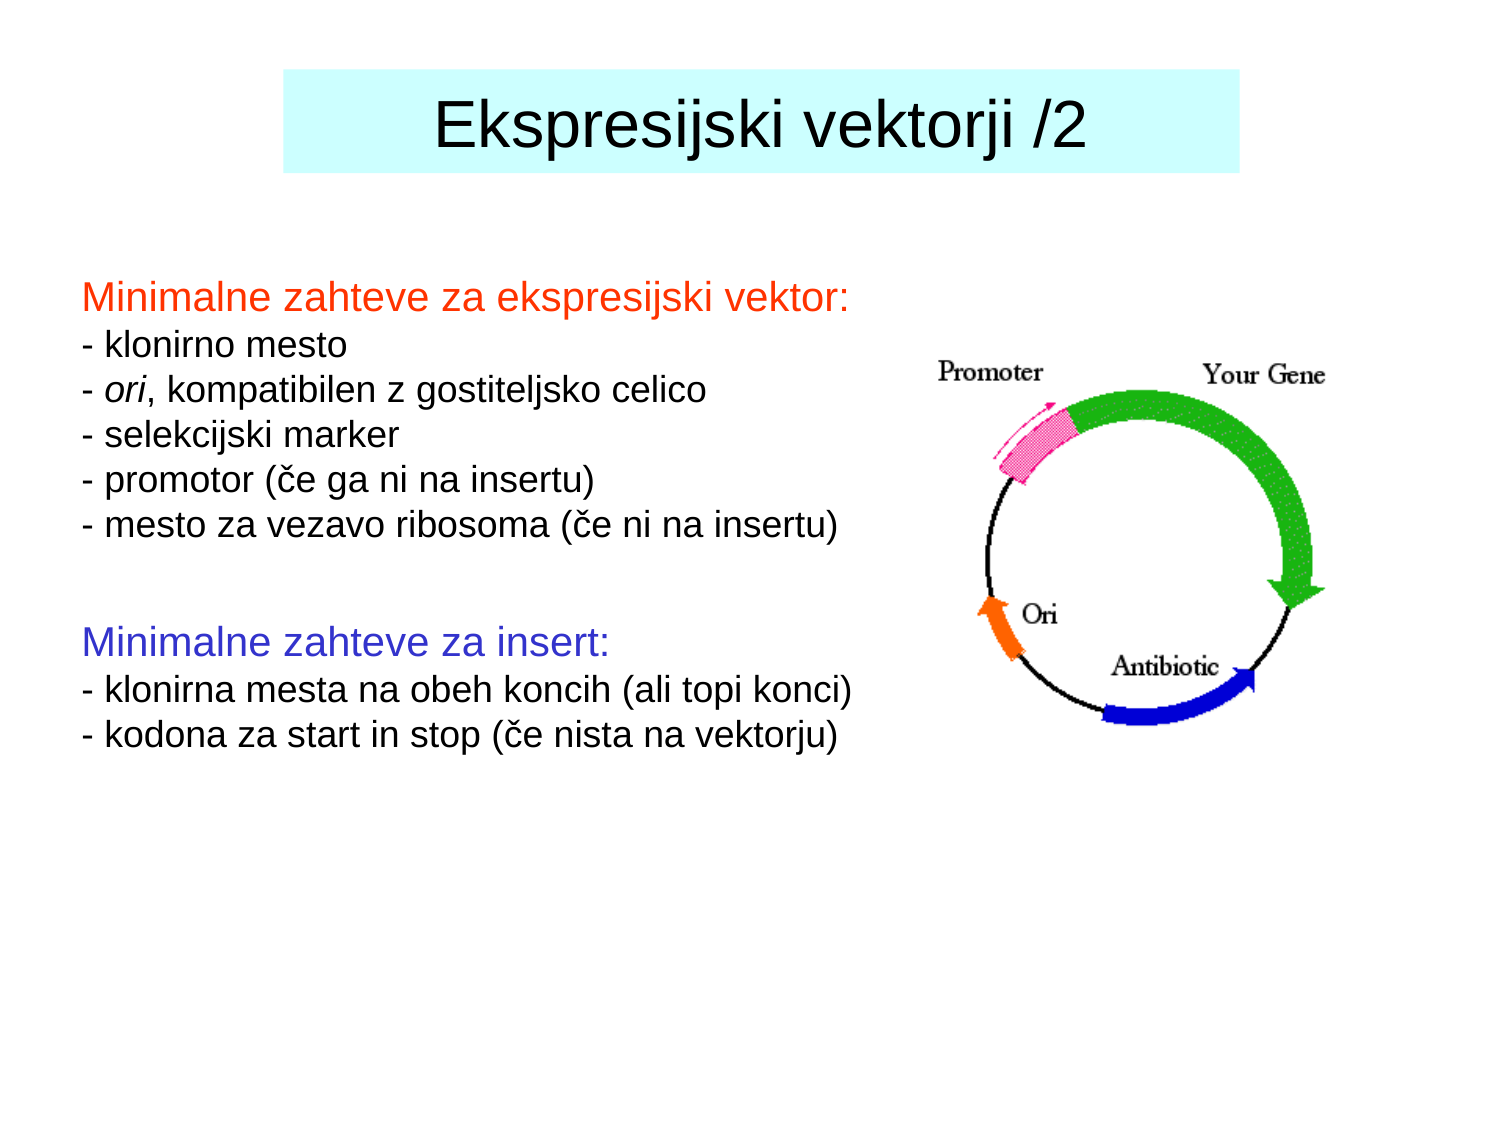

Ekspresijski vektorji /2
Minimalne zahteve za ekspresijski vektor:
- klonirno mesto
- ori, kompatibilen z gostiteljsko celico
- selekcijski marker
- promotor (če ga ni na insertu)
- mesto za vezavo ribosoma (če ni na insertu)
Minimalne zahteve za insert:
- klonirna mesta na obeh koncih (ali topi konci)
- kodona za start in stop (če nista na vektorju)